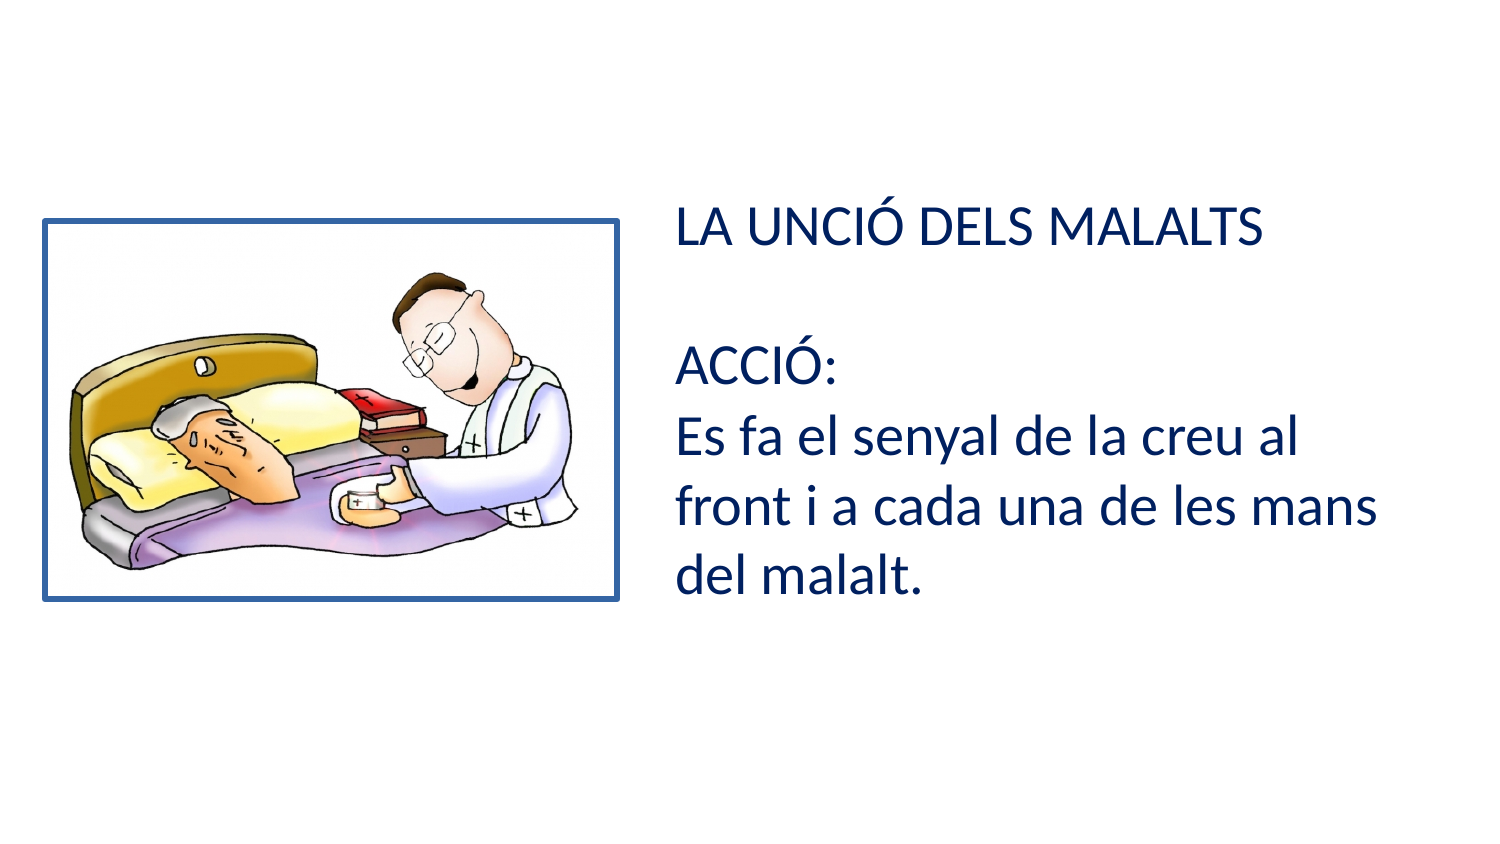

LA UNCIÓ DELS MALALTS
ACCIÓ:
Es fa el senyal de la creu al front i a cada una de les mans del malalt.